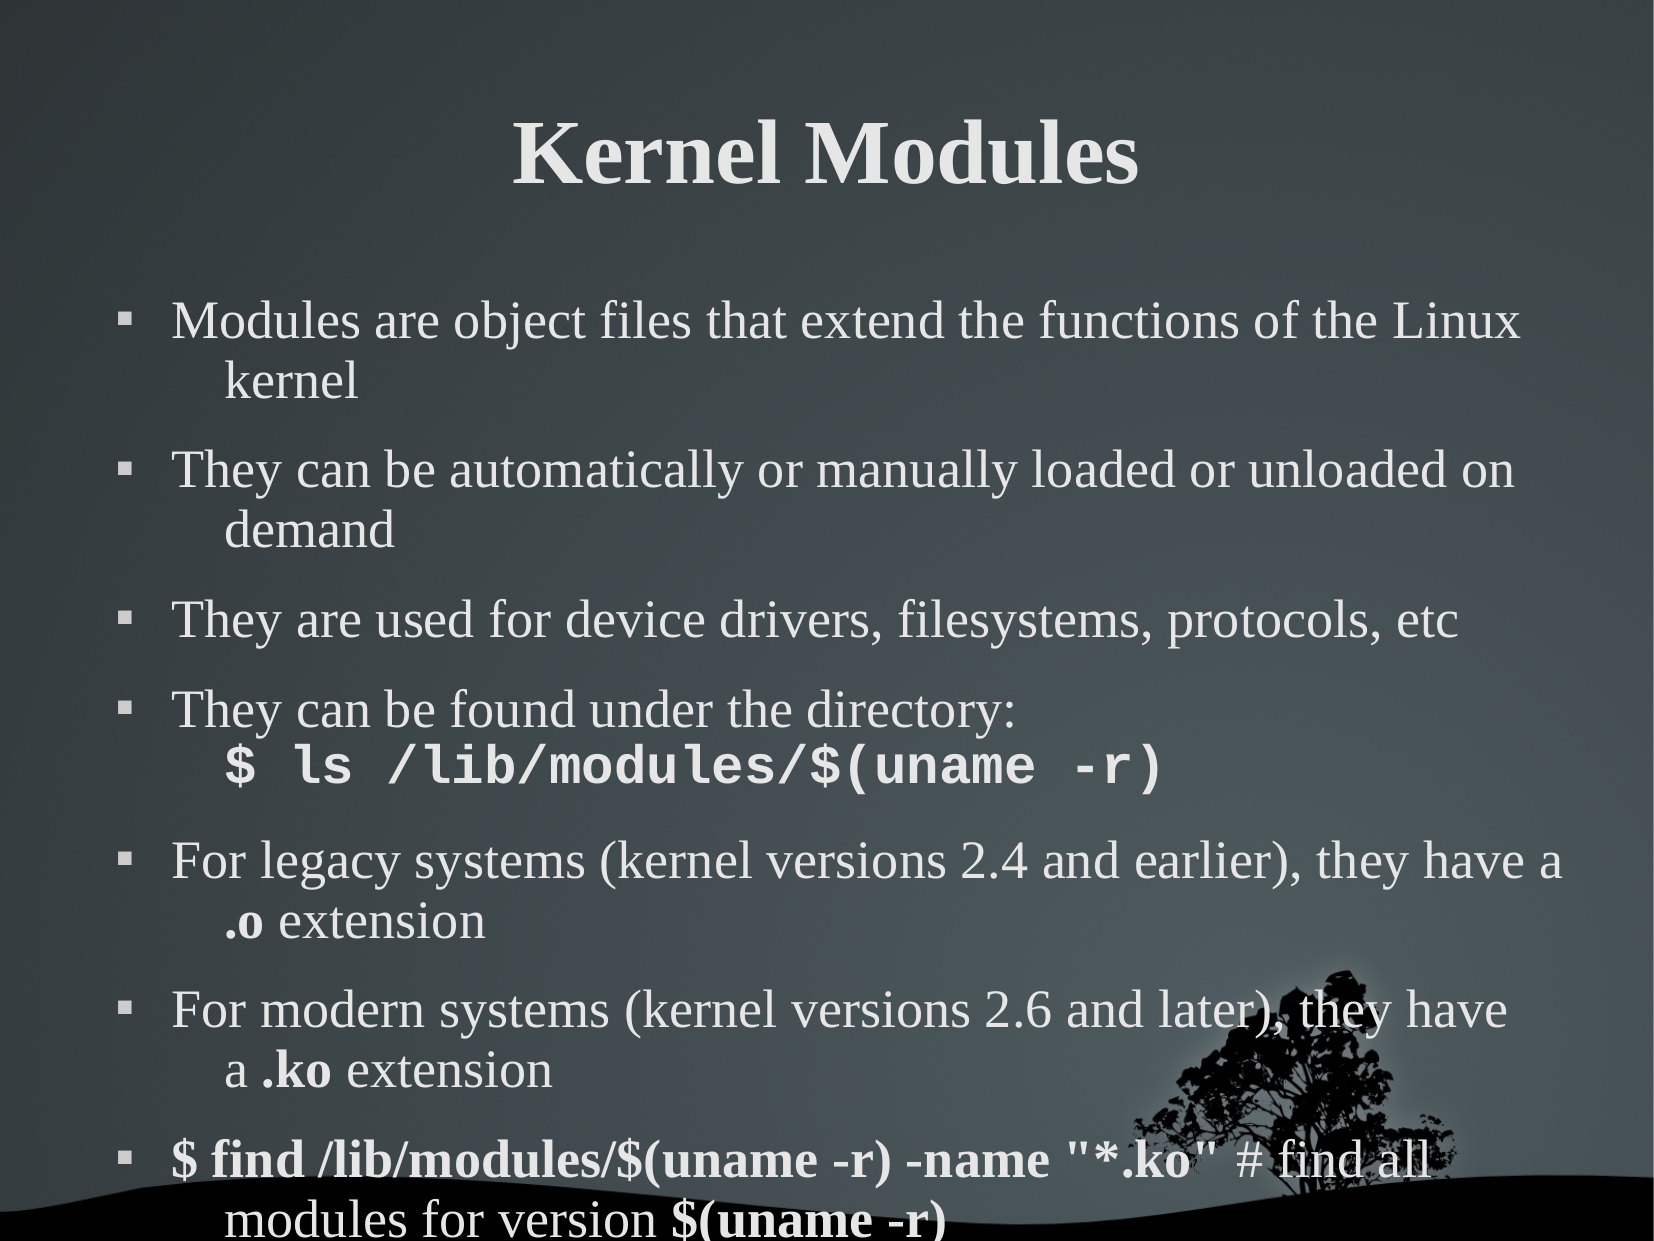

# Kernel Modules
Modules are object files that extend the functions of the Linux kernel
They can be automatically or manually loaded or unloaded on demand
They are used for device drivers, filesystems, protocols, etc
They can be found under the directory:
$ ls /lib/modules/$(uname -r)
For legacy systems (kernel versions 2.4 and earlier), they have a .o extension
For modern systems (kernel versions 2.6 and later), they have a .ko extension
$ find /lib/modules/$(uname -r) -name "*.ko" # find all modules for version $(uname -r)